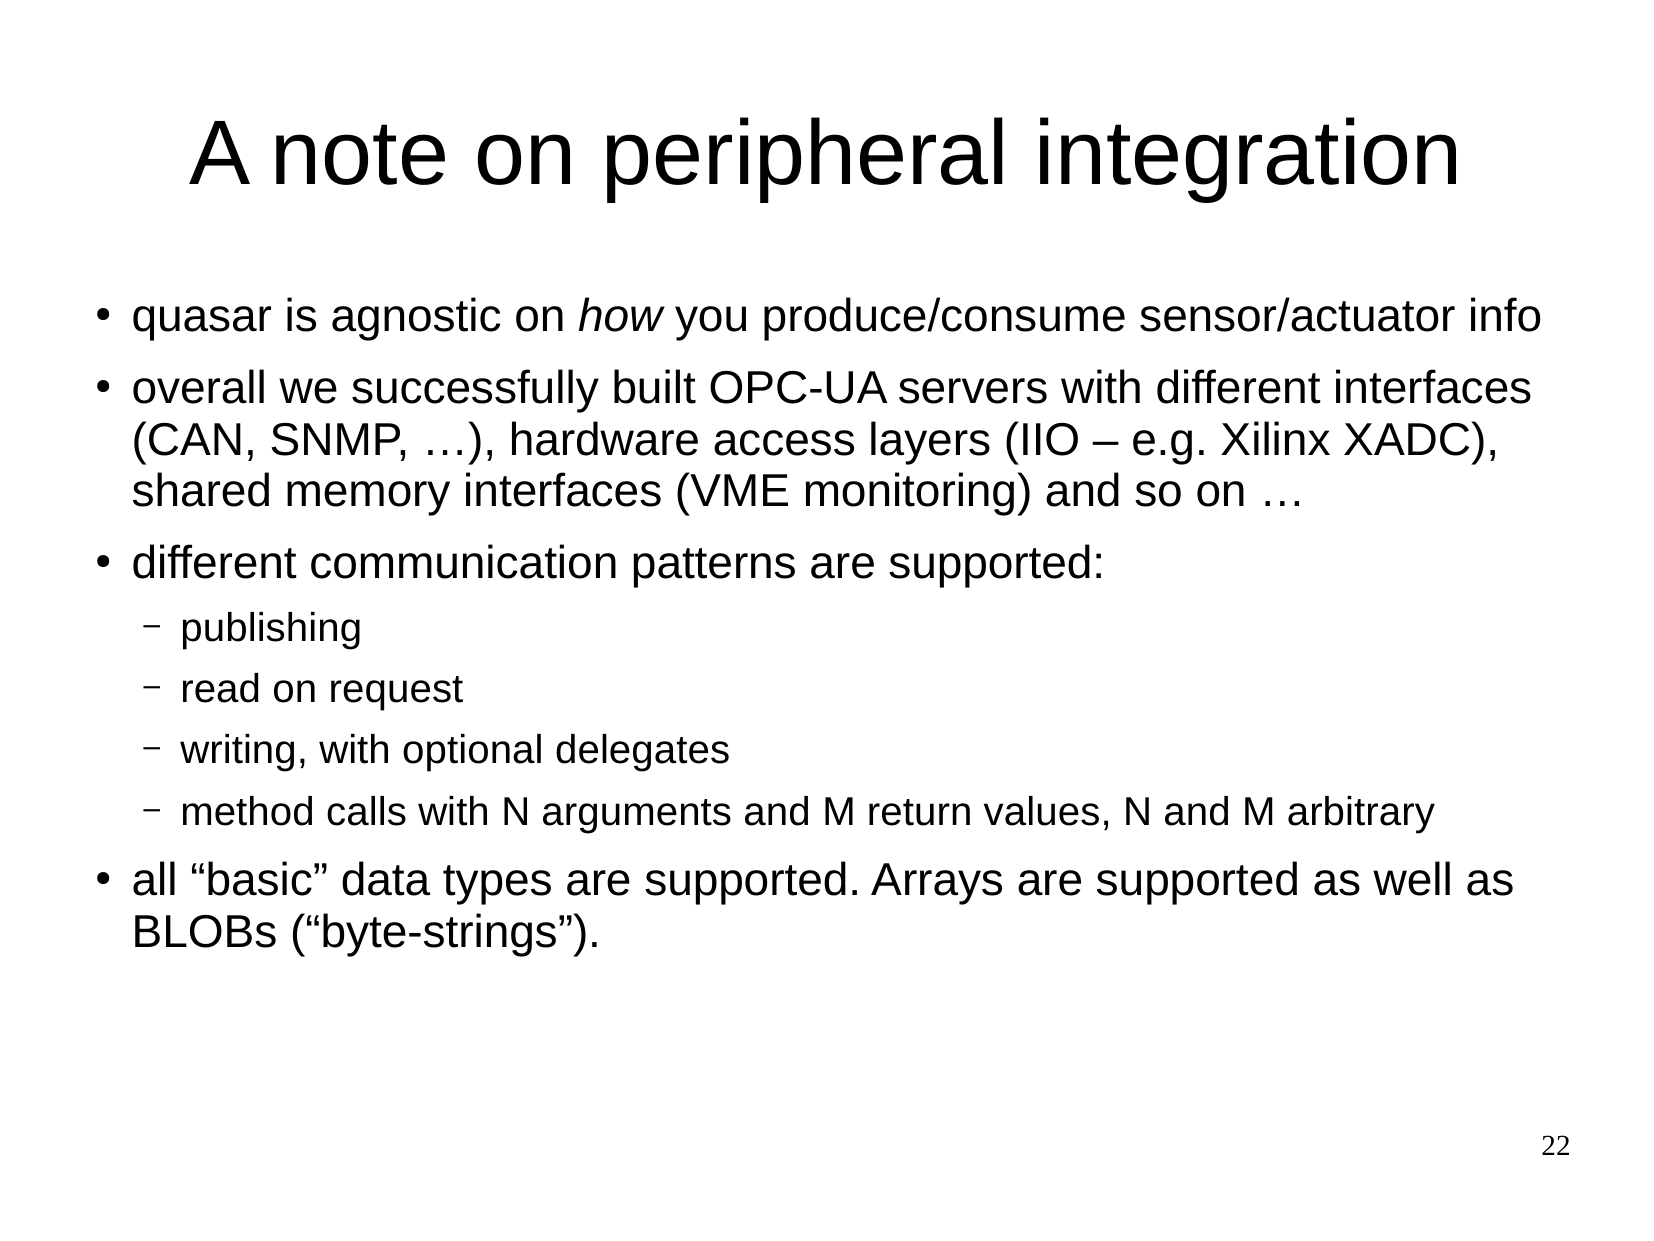

# A note on peripheral integration
quasar is agnostic on how you produce/consume sensor/actuator info
overall we successfully built OPC-UA servers with different interfaces (CAN, SNMP, …), hardware access layers (IIO – e.g. Xilinx XADC), shared memory interfaces (VME monitoring) and so on …
different communication patterns are supported:
publishing
read on request
writing, with optional delegates
method calls with N arguments and M return values, N and M arbitrary
all “basic” data types are supported. Arrays are supported as well as BLOBs (“byte-strings”).
22